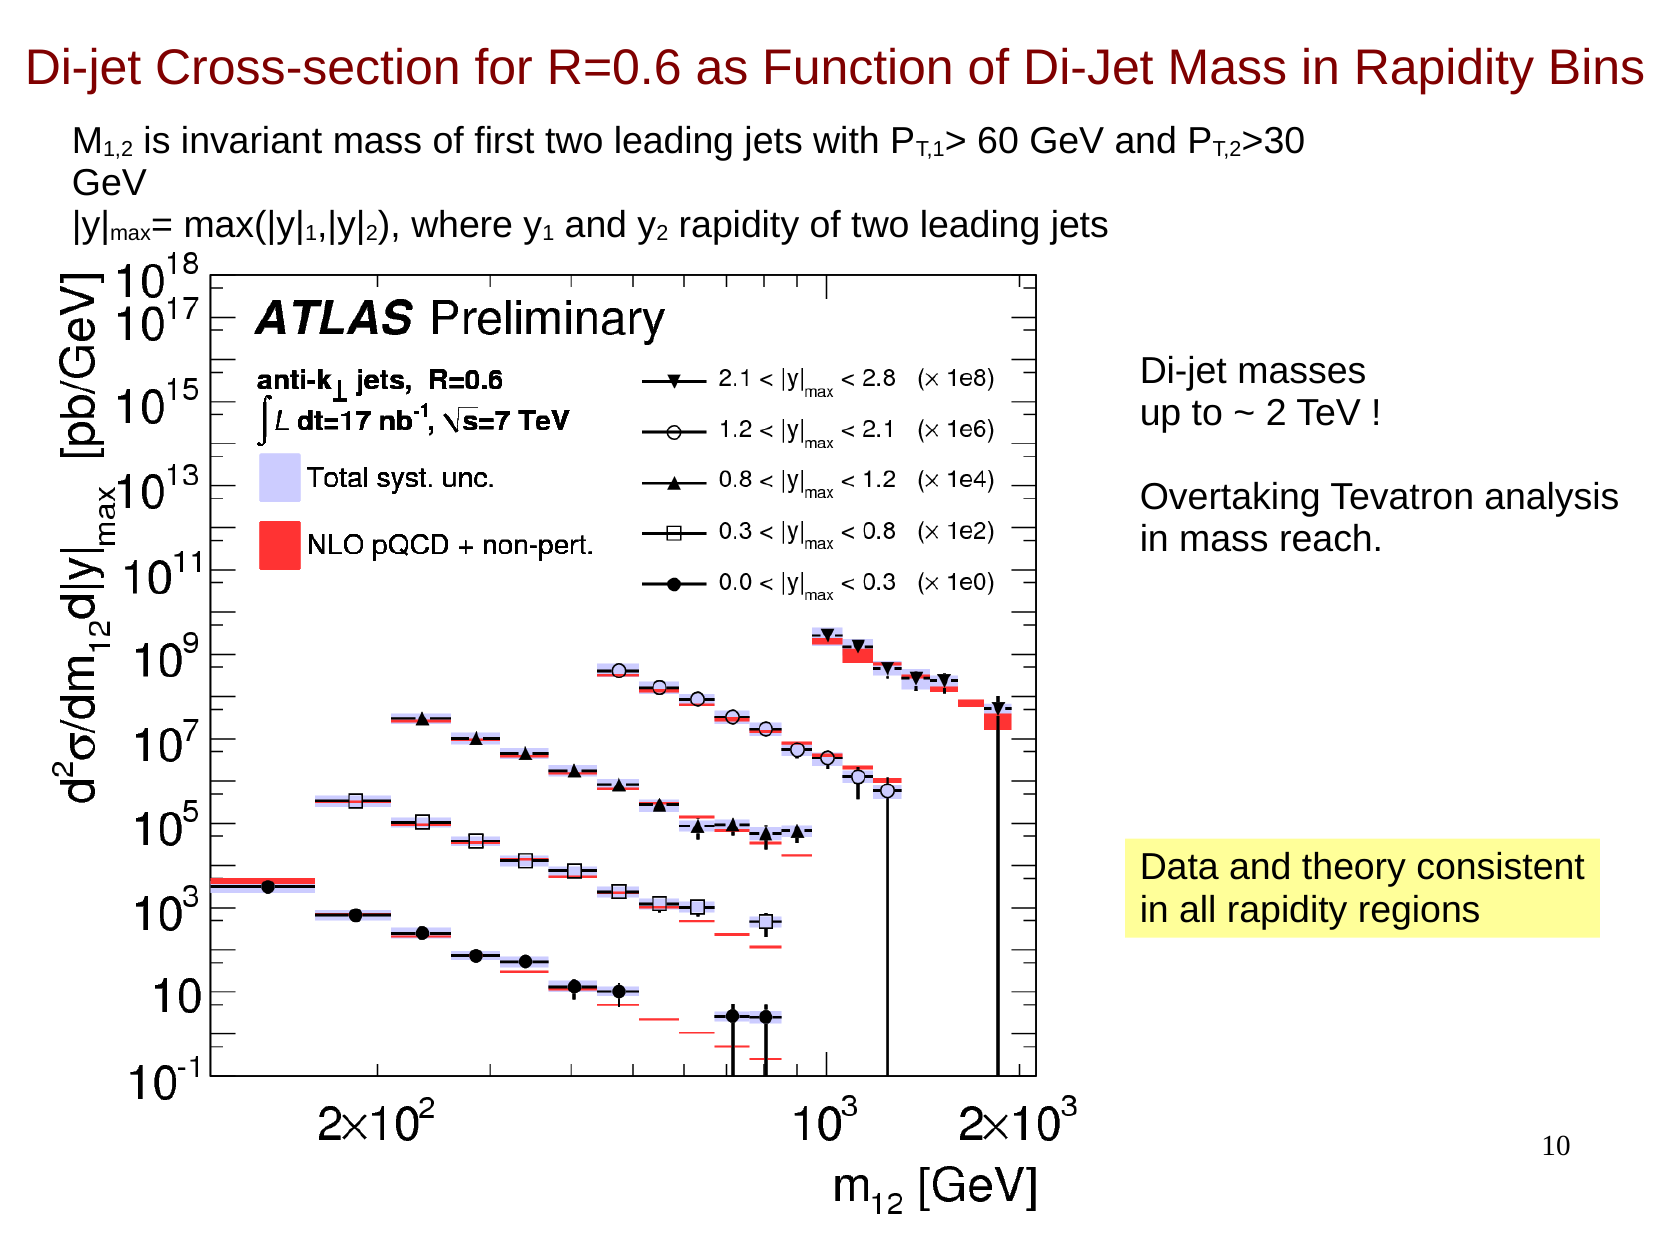

Di-jet Cross-section for R=0.6 as Function of Di-Jet Mass in Rapidity Bins
M1,2 is invariant mass of first two leading jets with PT,1> 60 GeV and PT,2>30 GeV
|y|max= max(|y|1,|y|2), where y1 and y2 rapidity of two leading jets
Di-jet masses
up to ~ 2 TeV !
Overtaking Tevatron analysis
in mass reach.
Data and theory consistent
in all rapidity regions
10